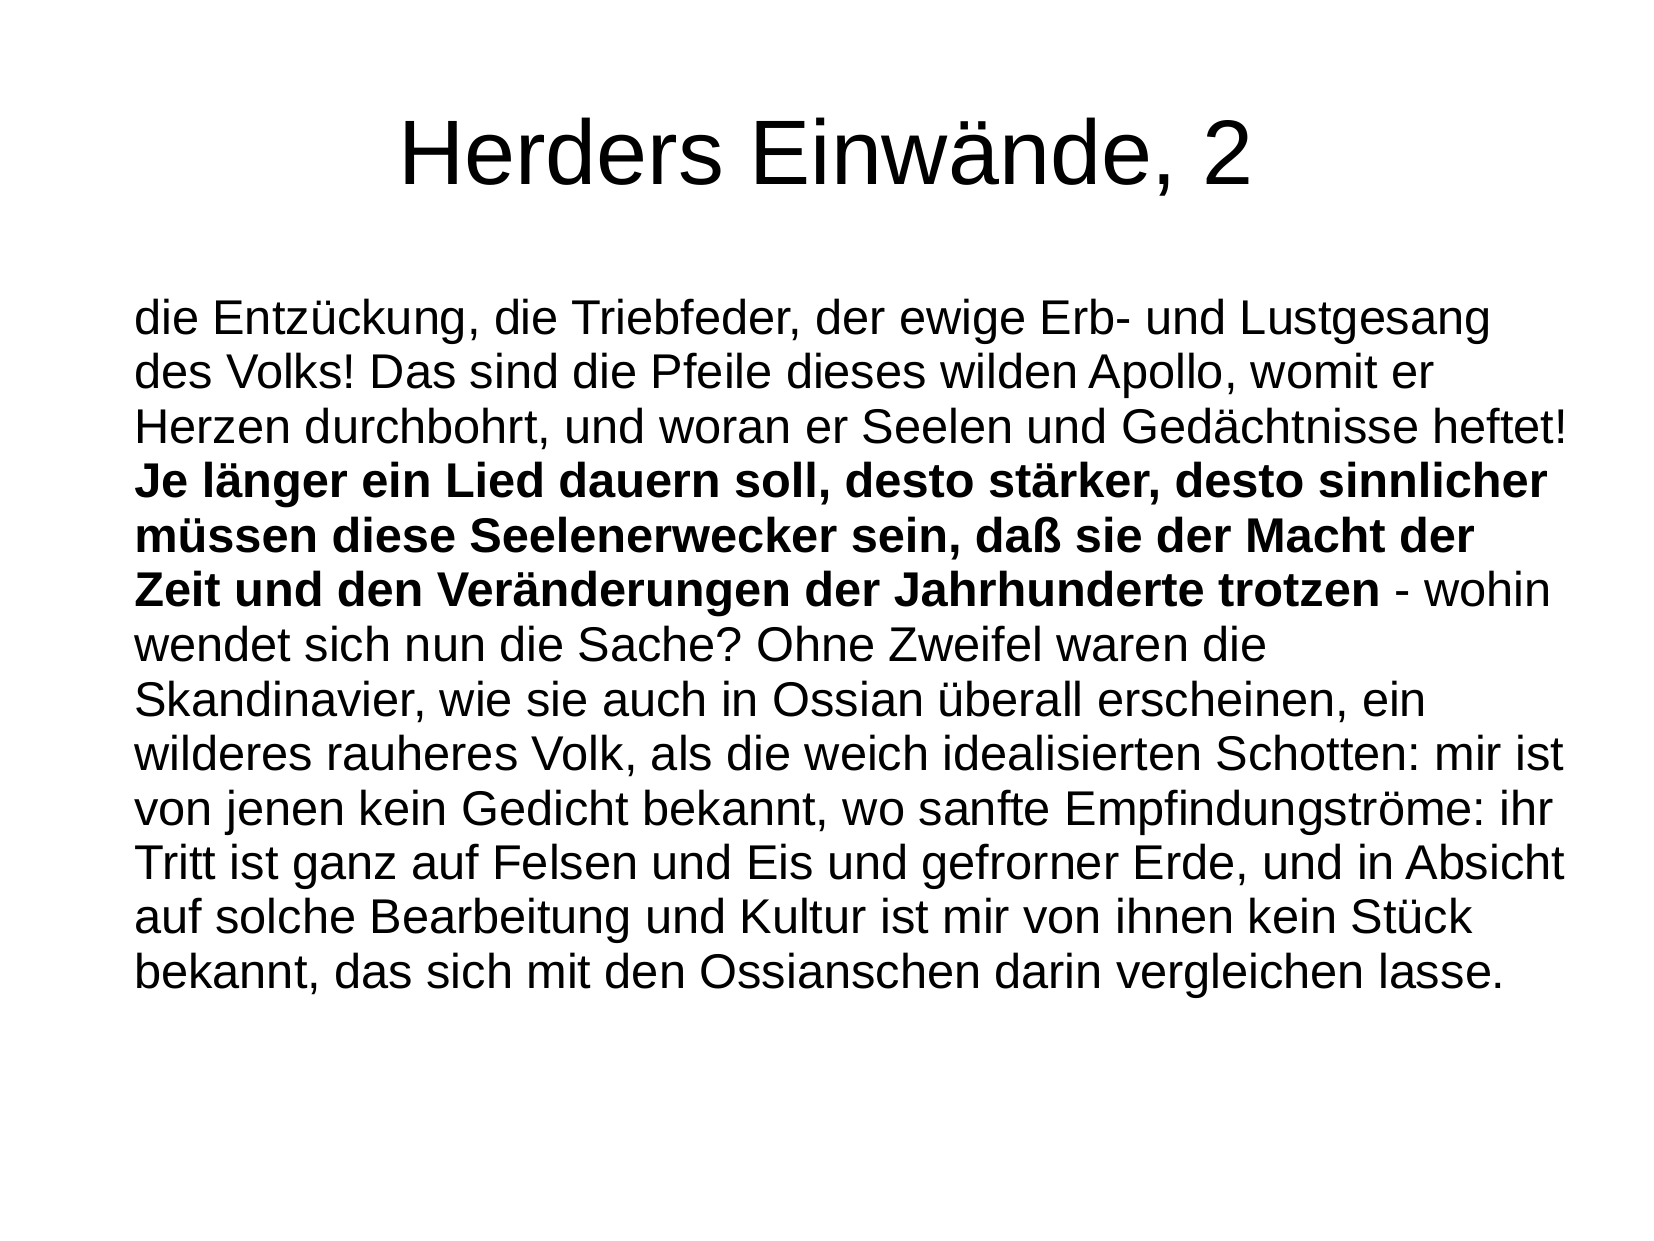

# Herders Einwände, 2
die Entzückung, die Triebfeder, der ewige Erb- und Lustgesang des Volks! Das sind die Pfeile dieses wilden Apollo, womit er Herzen durchbohrt, und woran er Seelen und Gedächtnisse heftet! Je länger ein Lied dauern soll, desto stärker, desto sinnlicher müssen diese Seelenerwecker sein, daß sie der Macht der Zeit und den Veränderungen der Jahrhunderte trotzen - wohin wendet sich nun die Sache? Ohne Zweifel waren die Skandinavier, wie sie auch in Ossian überall erscheinen, ein wilderes rauheres Volk, als die weich idealisierten Schotten: mir ist von jenen kein Gedicht bekannt, wo sanfte Empfindungströme: ihr Tritt ist ganz auf Felsen und Eis und gefrorner Erde, und in Absicht auf solche Bearbeitung und Kultur ist mir von ihnen kein Stück bekannt, das sich mit den Ossianschen darin vergleichen lasse.